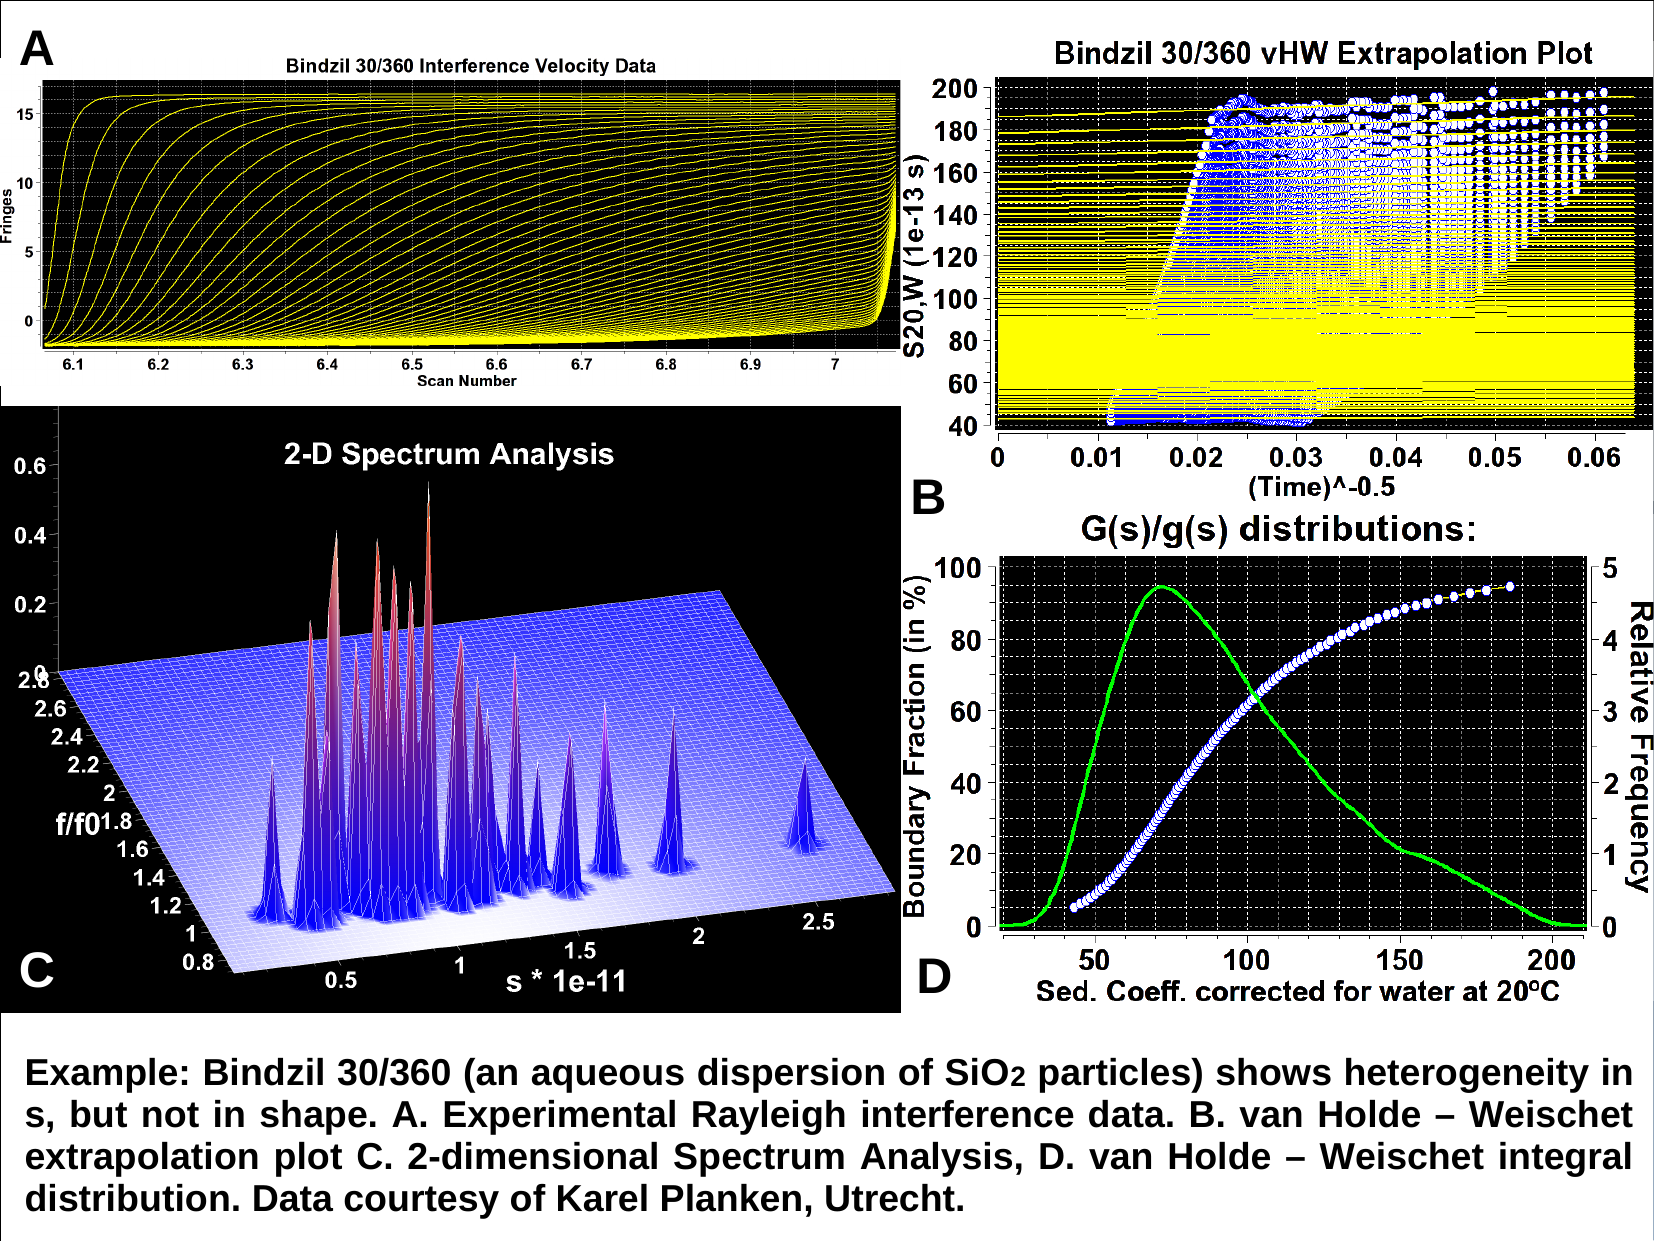

A
B
C
D
Example: Bindzil 30/360 (an aqueous dispersion of SiO2 particles) shows heterogeneity in s, but not in shape. A. Experimental Rayleigh interference data. B. van Holde – Weischet extrapolation plot C. 2-dimensional Spectrum Analysis, D. van Holde – Weischet integral distribution. Data courtesy of Karel Planken, Utrecht.